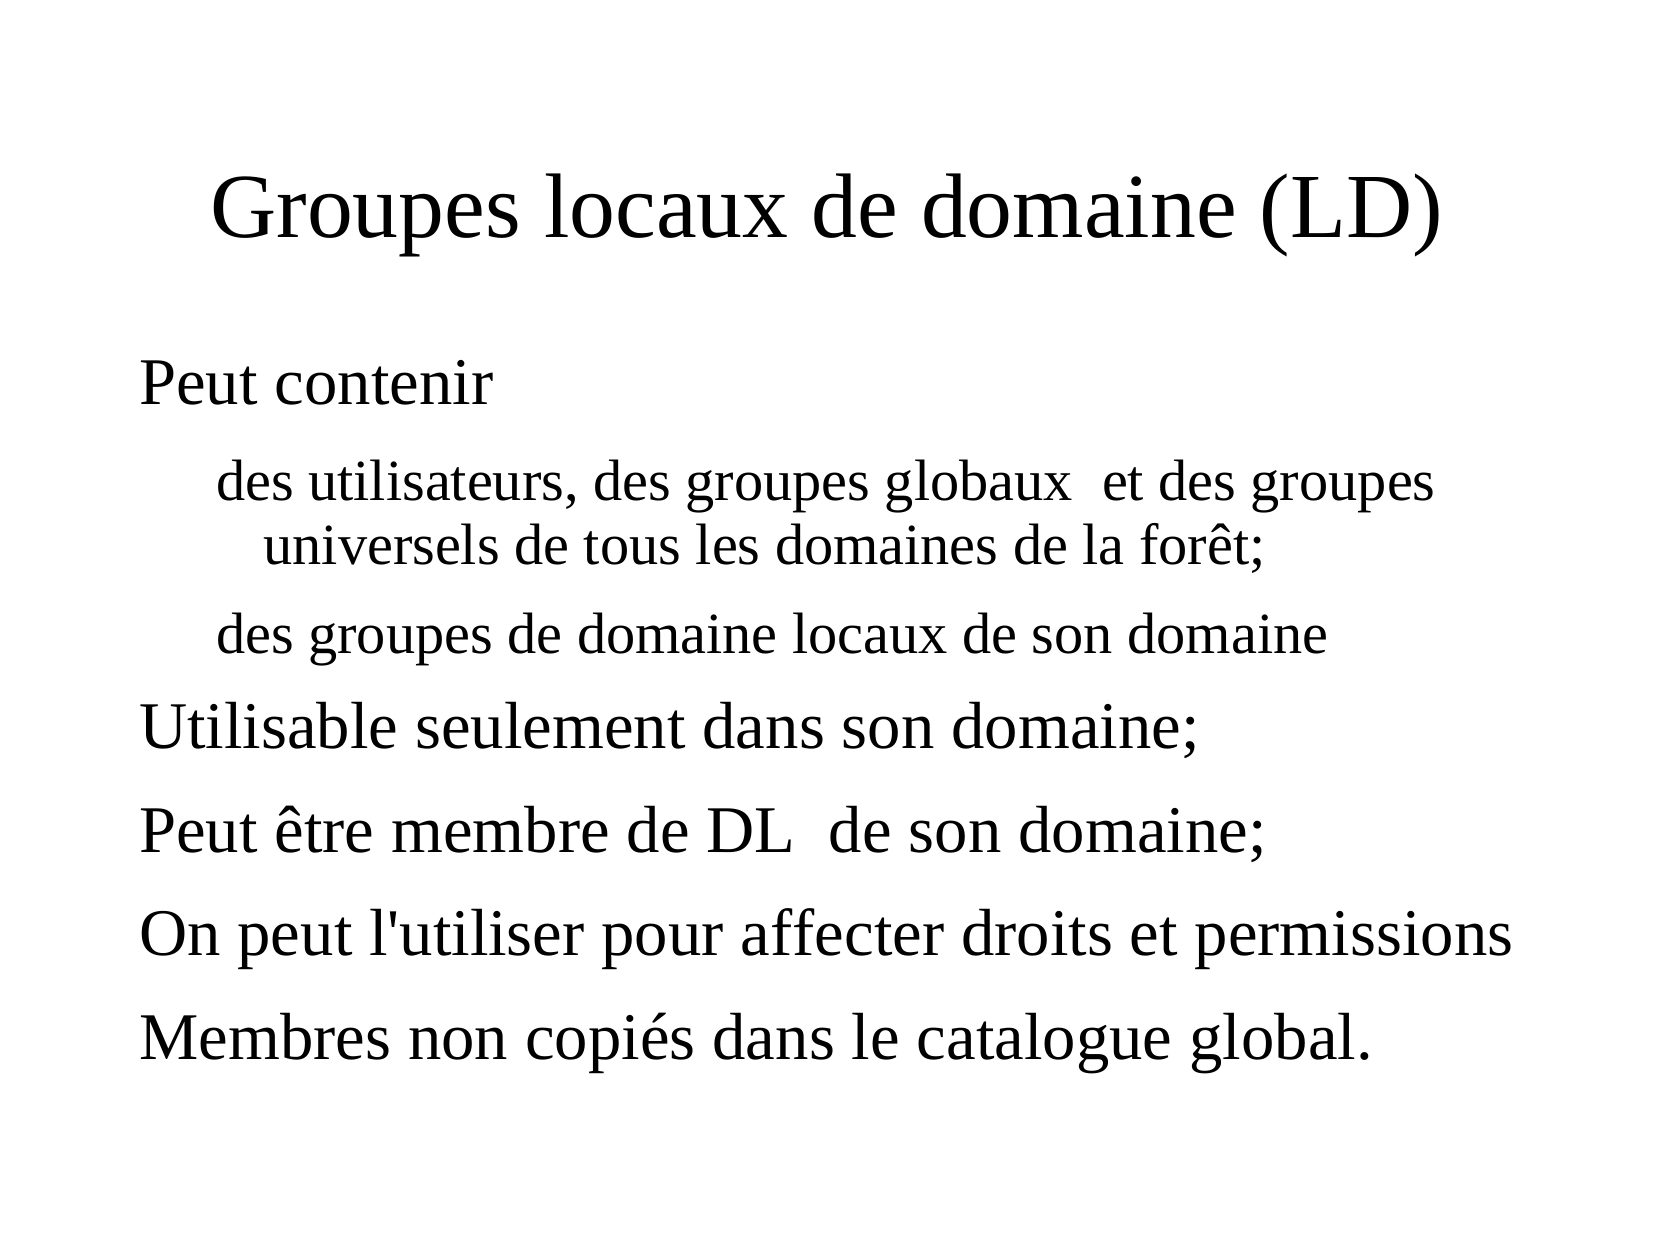

# Groupes locaux de domaine (LD)
Peut contenir
des utilisateurs, des groupes globaux et des groupes universels de tous les domaines de la forêt;
des groupes de domaine locaux de son domaine
Utilisable seulement dans son domaine;
Peut être membre de DL de son domaine;
On peut l'utiliser pour affecter droits et permissions
Membres non copiés dans le catalogue global.